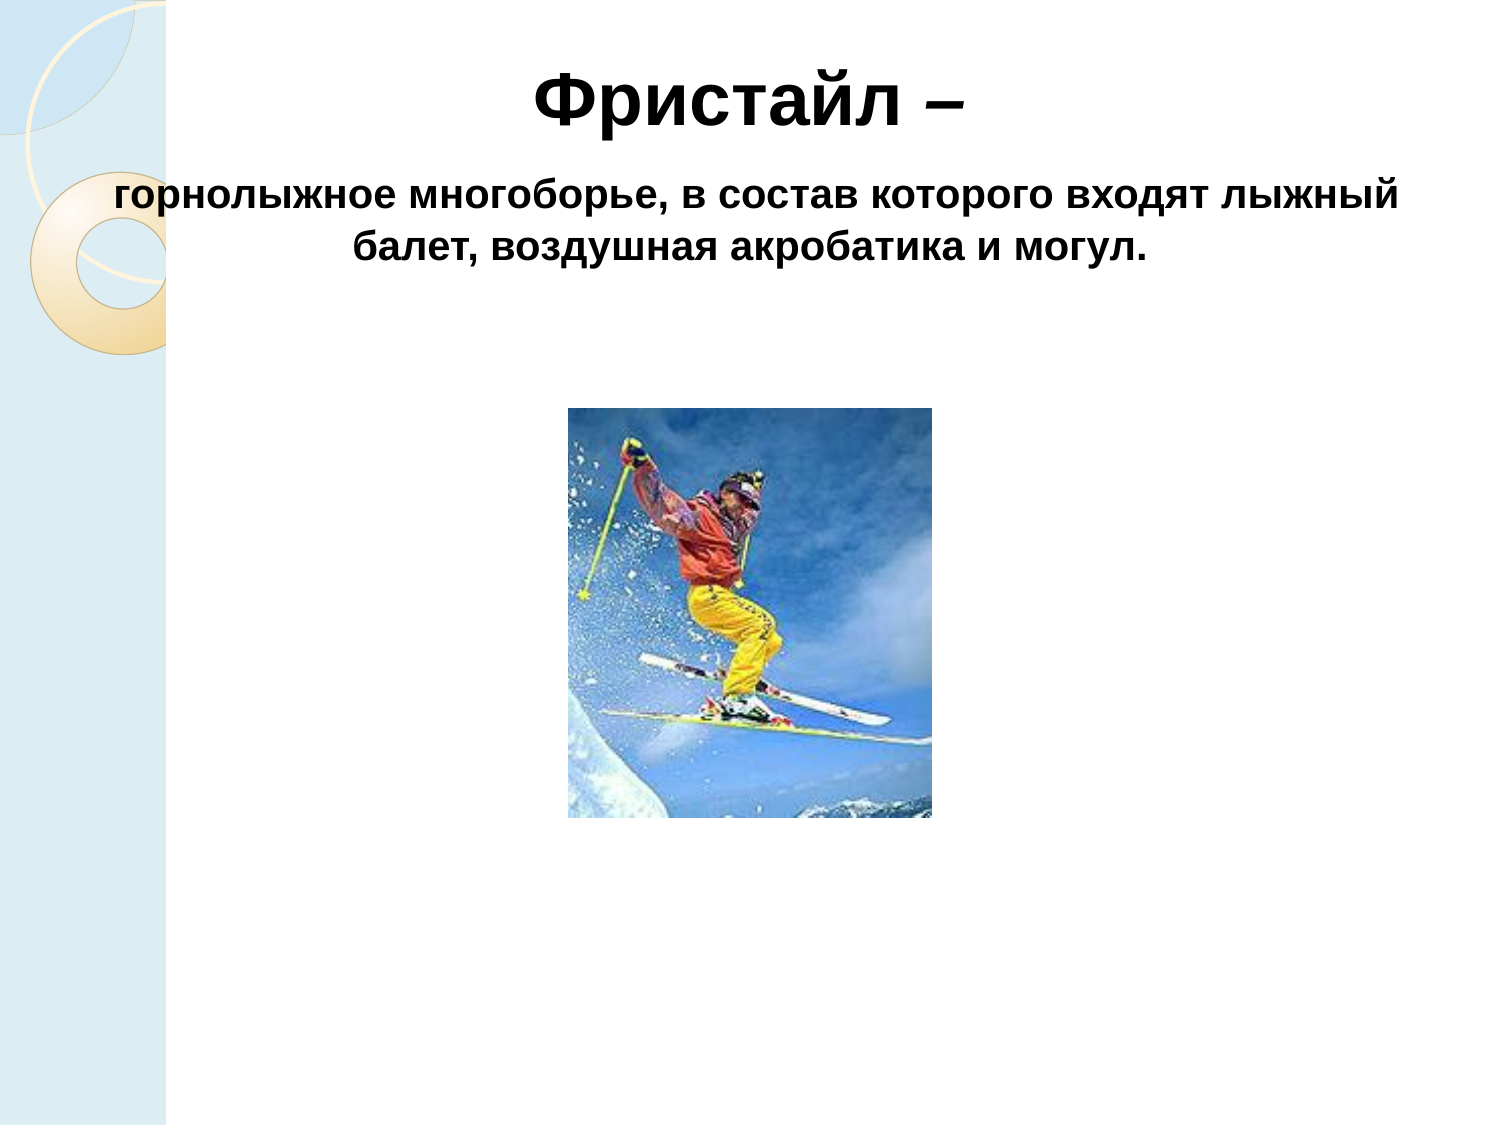

Фристайл –
 горнолыжное многоборье, в состав которого входят лыжный балет, воздушная акробатика и могул.